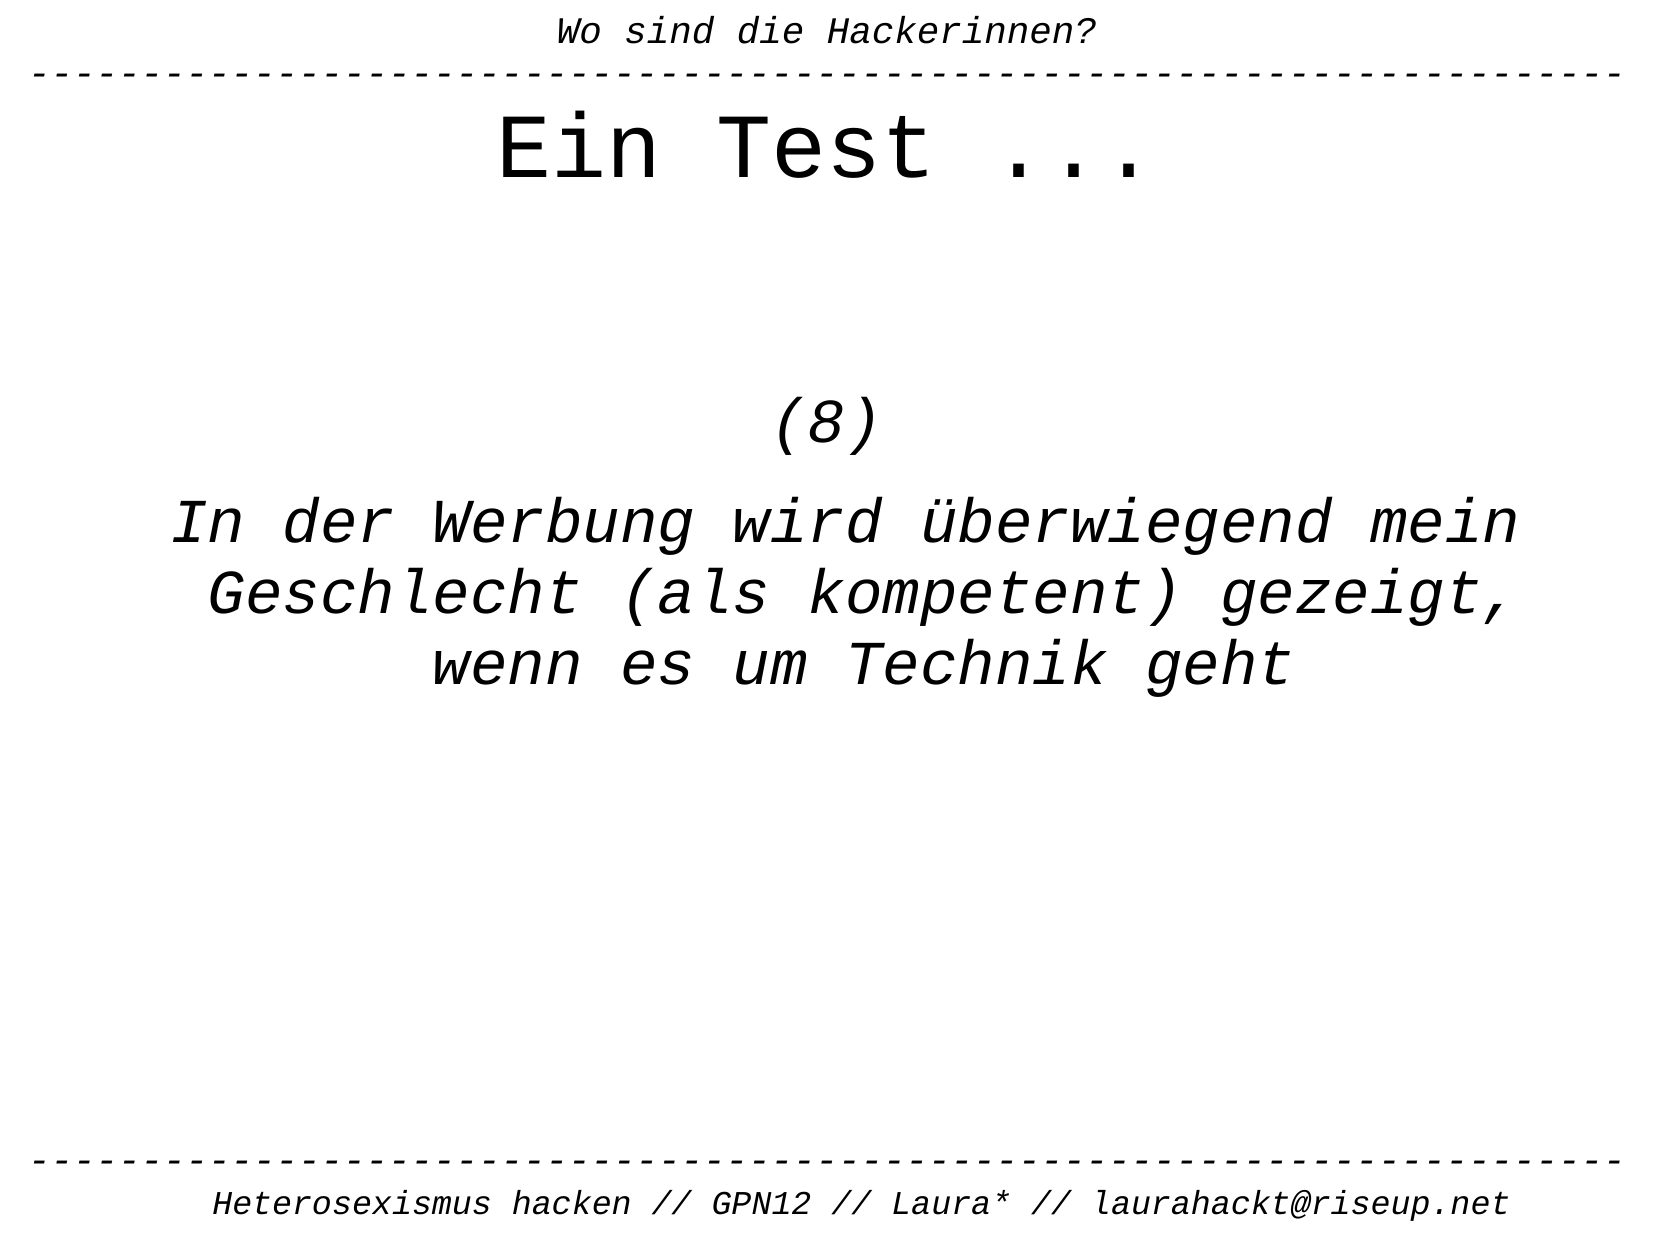

Wo sind die Hackerinnen?
-----------------------------------------------------------------------
# Ein Test ...
(8)
In der Werbung wird überwiegend mein Geschlecht (als kompetent) gezeigt, wenn es um Technik geht
-----------------------------------------------------------------------
Heterosexismus hacken // GPN12 // Laura* // laurahackt@riseup.net